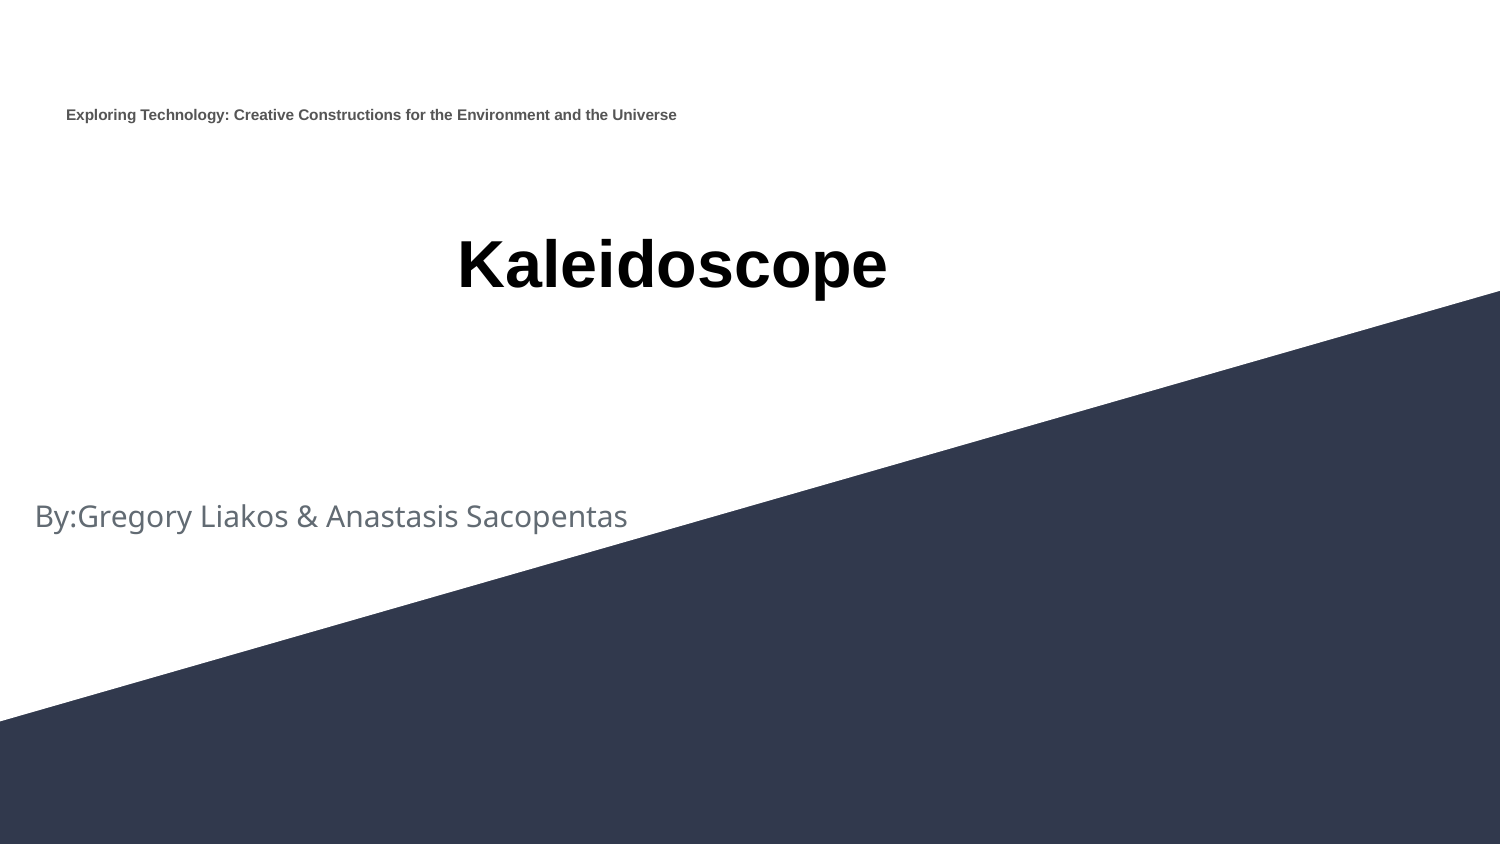

# Exploring Technology: Creative Constructions for the Environment and the Universe
Kaleidoscope
By:Gregory Liakos & Anastasis Sacopentas